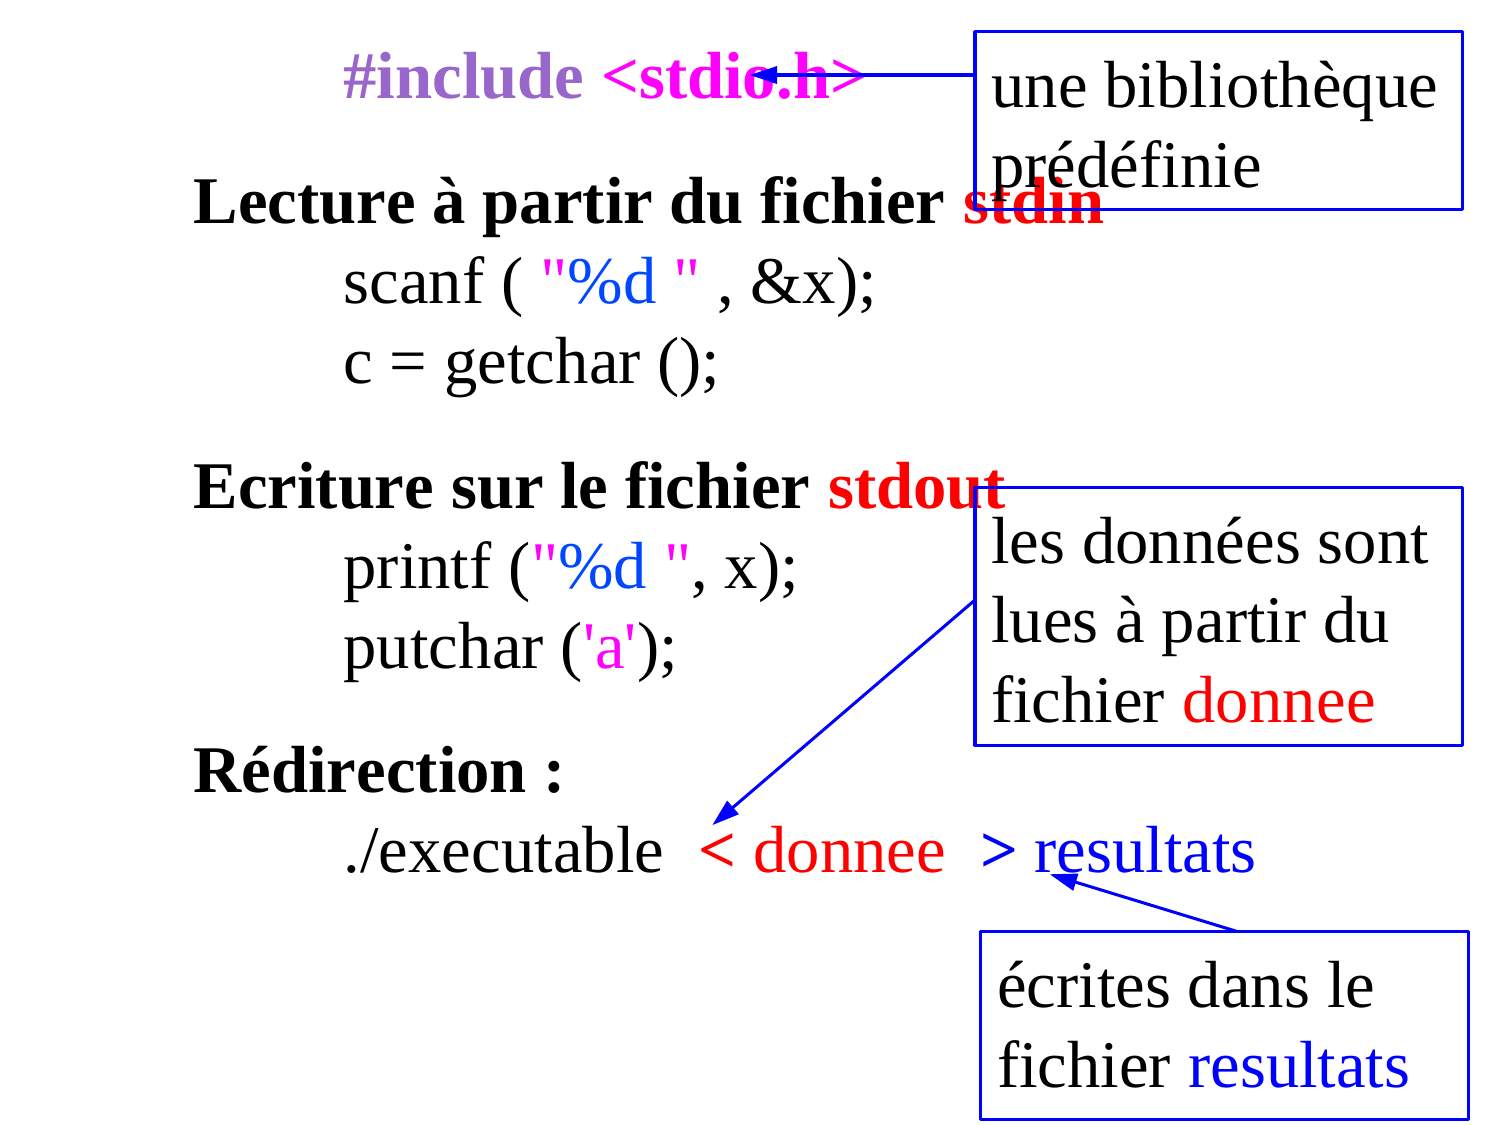

#include <stdio.h>
Lecture à partir du fichier stdin
	scanf ( "%d " , &x);
	c = getchar ();
Ecriture sur le fichier stdout
	printf ("%d ", x);
	putchar ('a');
Rédirection :
	./executable < donnee > resultats
une bibliothèque prédéfinie
les données sont lues à partir du fichier donnee
écrites dans le fichier resultats